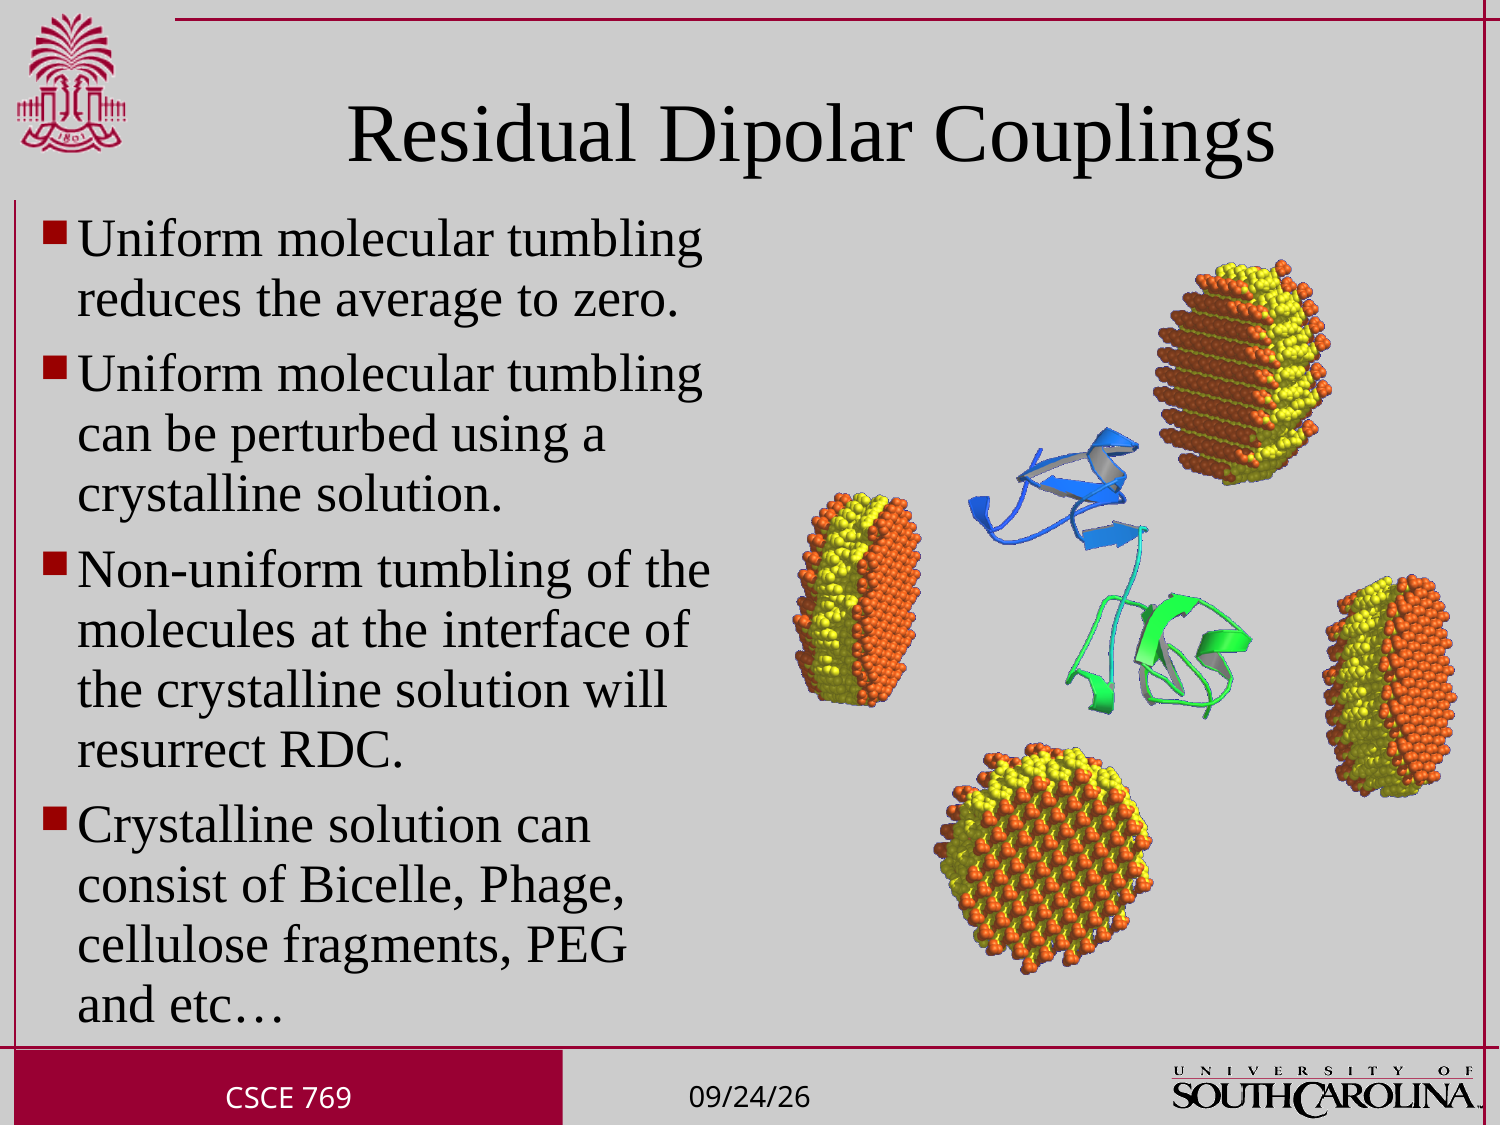

# Residual Dipolar Couplings
Uniform molecular tumbling reduces the average to zero.
Uniform molecular tumbling can be perturbed using a crystalline solution.
Non-uniform tumbling of the molecules at the interface of the crystalline solution will resurrect RDC.
Crystalline solution can consist of Bicelle, Phage, cellulose fragments, PEG and etc…